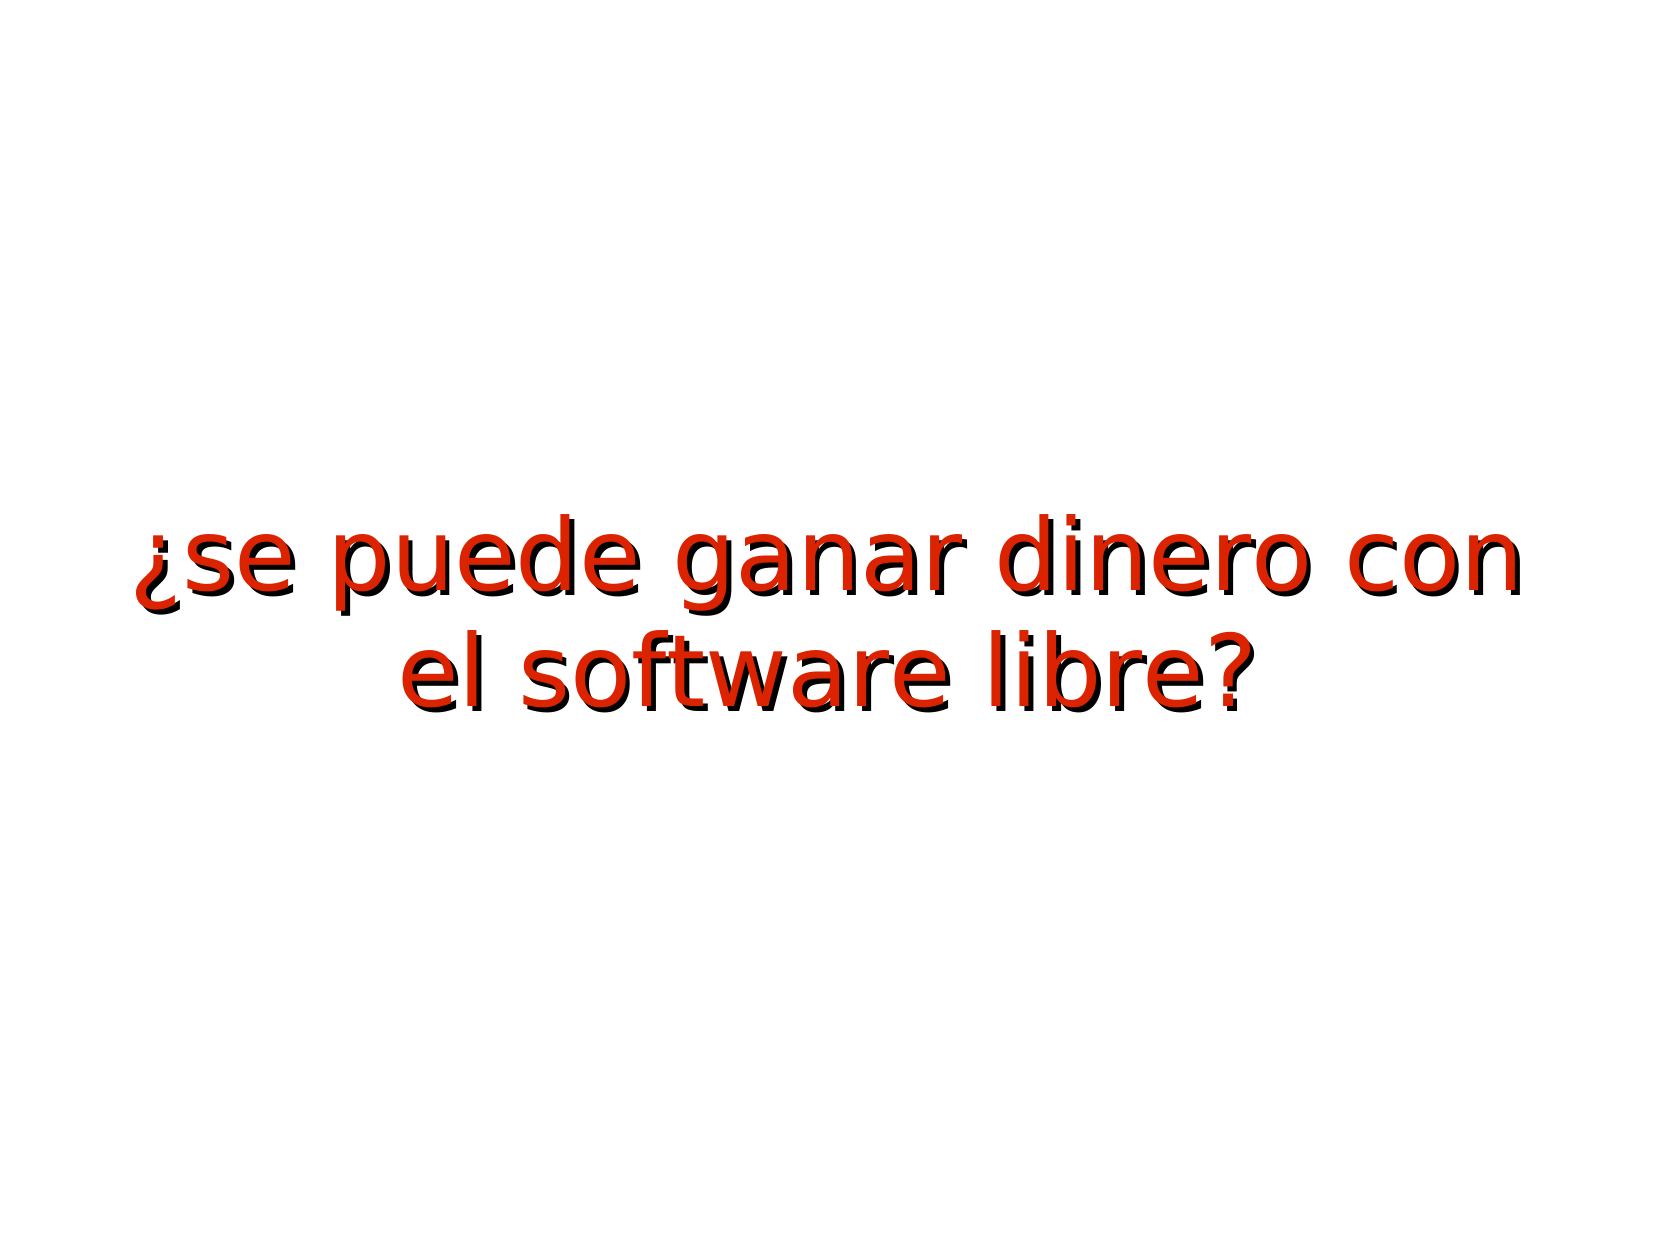

# ¿se puede ganar dinero con el software libre?